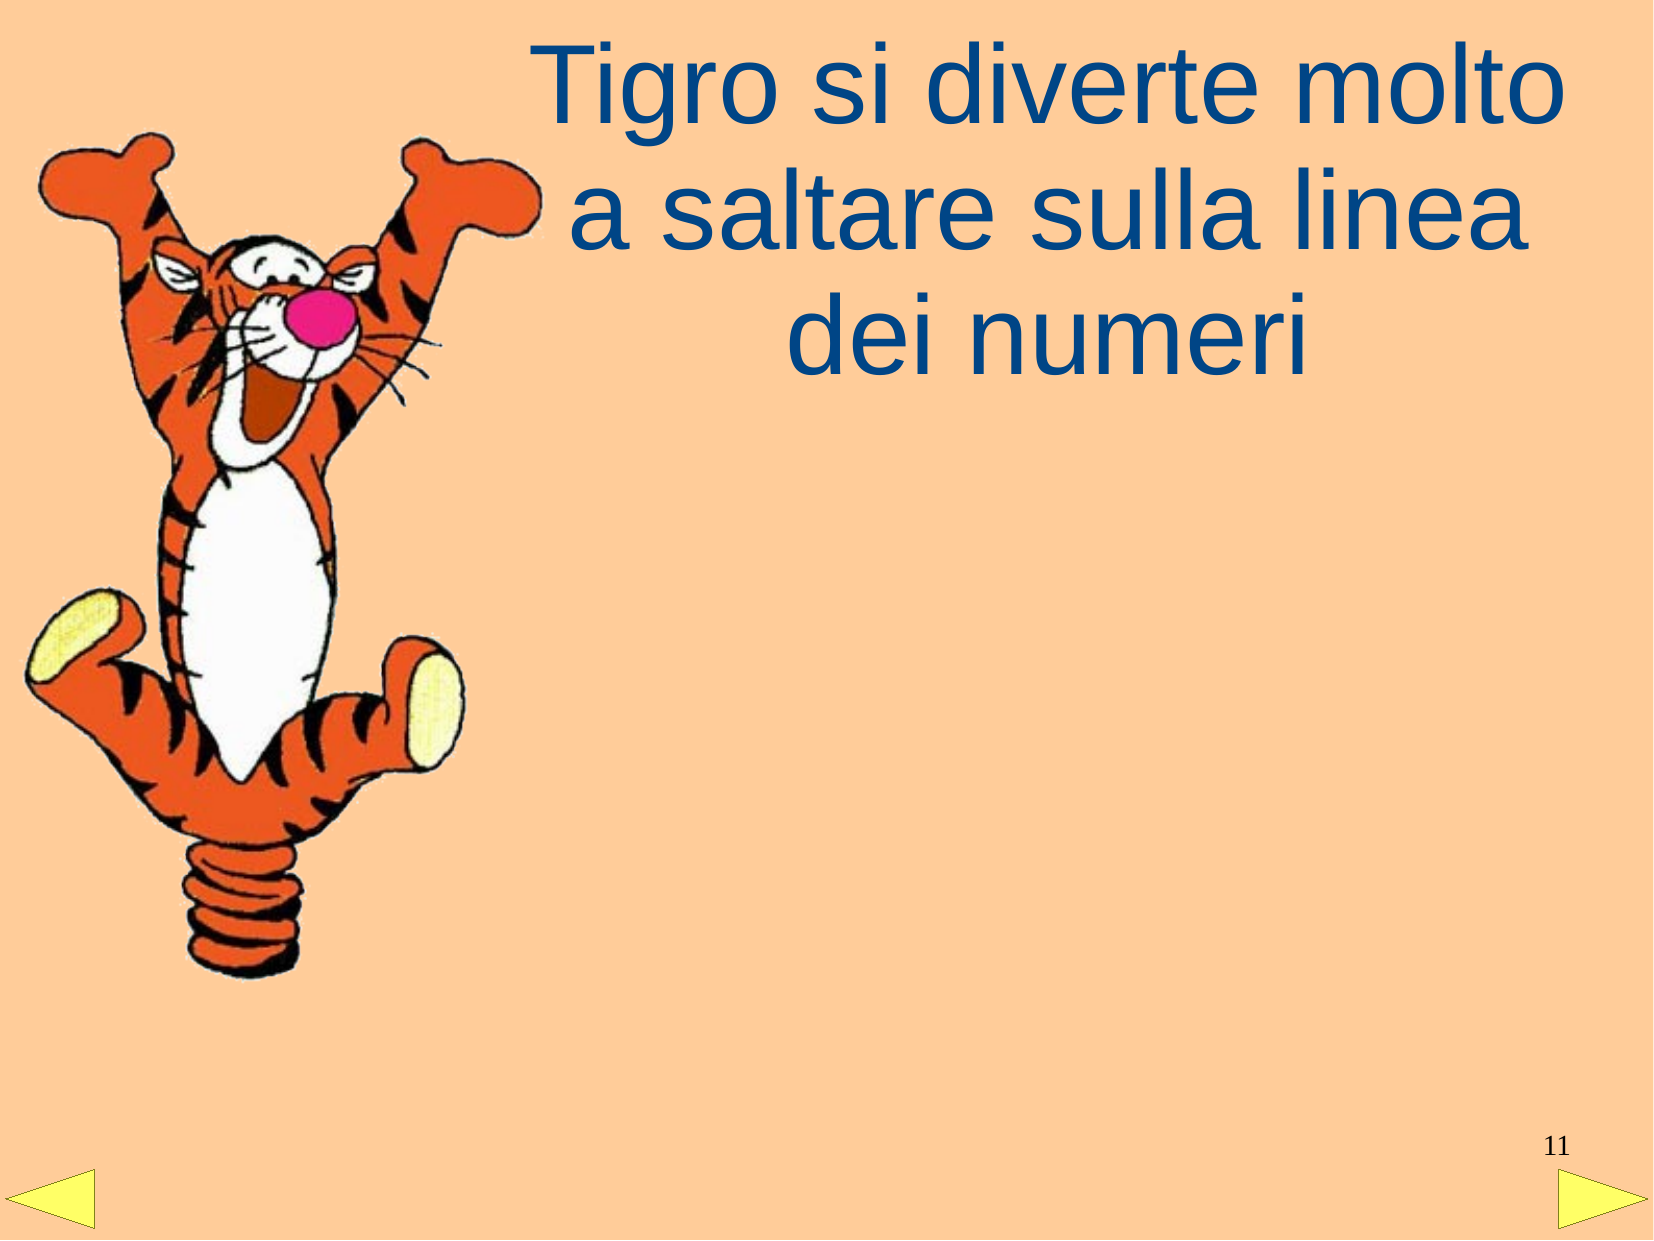

Tigro si diverte molto a saltare sulla linea dei numeri
11